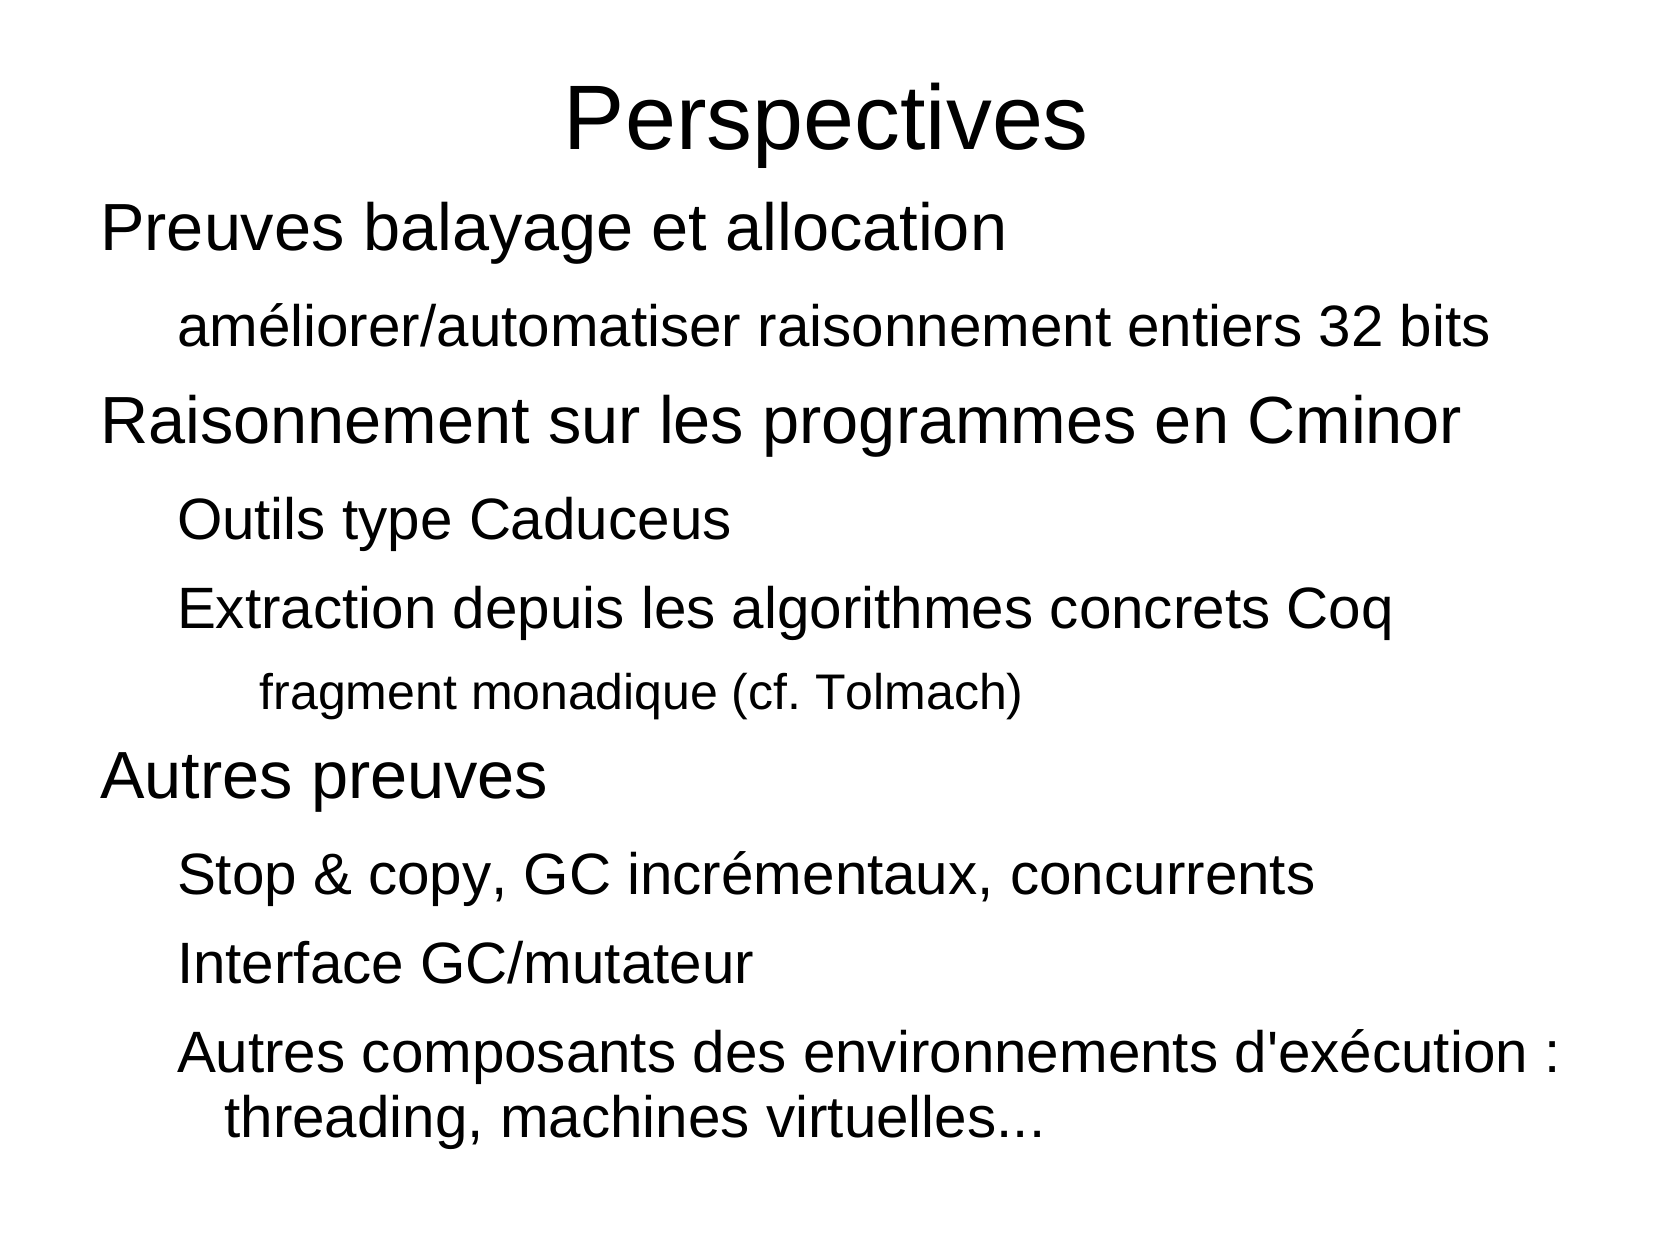

# Perspectives
Preuves balayage et allocation
améliorer/automatiser raisonnement entiers 32 bits
Raisonnement sur les programmes en Cminor
Outils type Caduceus
Extraction depuis les algorithmes concrets Coq
fragment monadique (cf. Tolmach)
Autres preuves
Stop & copy, GC incrémentaux, concurrents
Interface GC/mutateur
Autres composants des environnements d'exécution : threading, machines virtuelles...